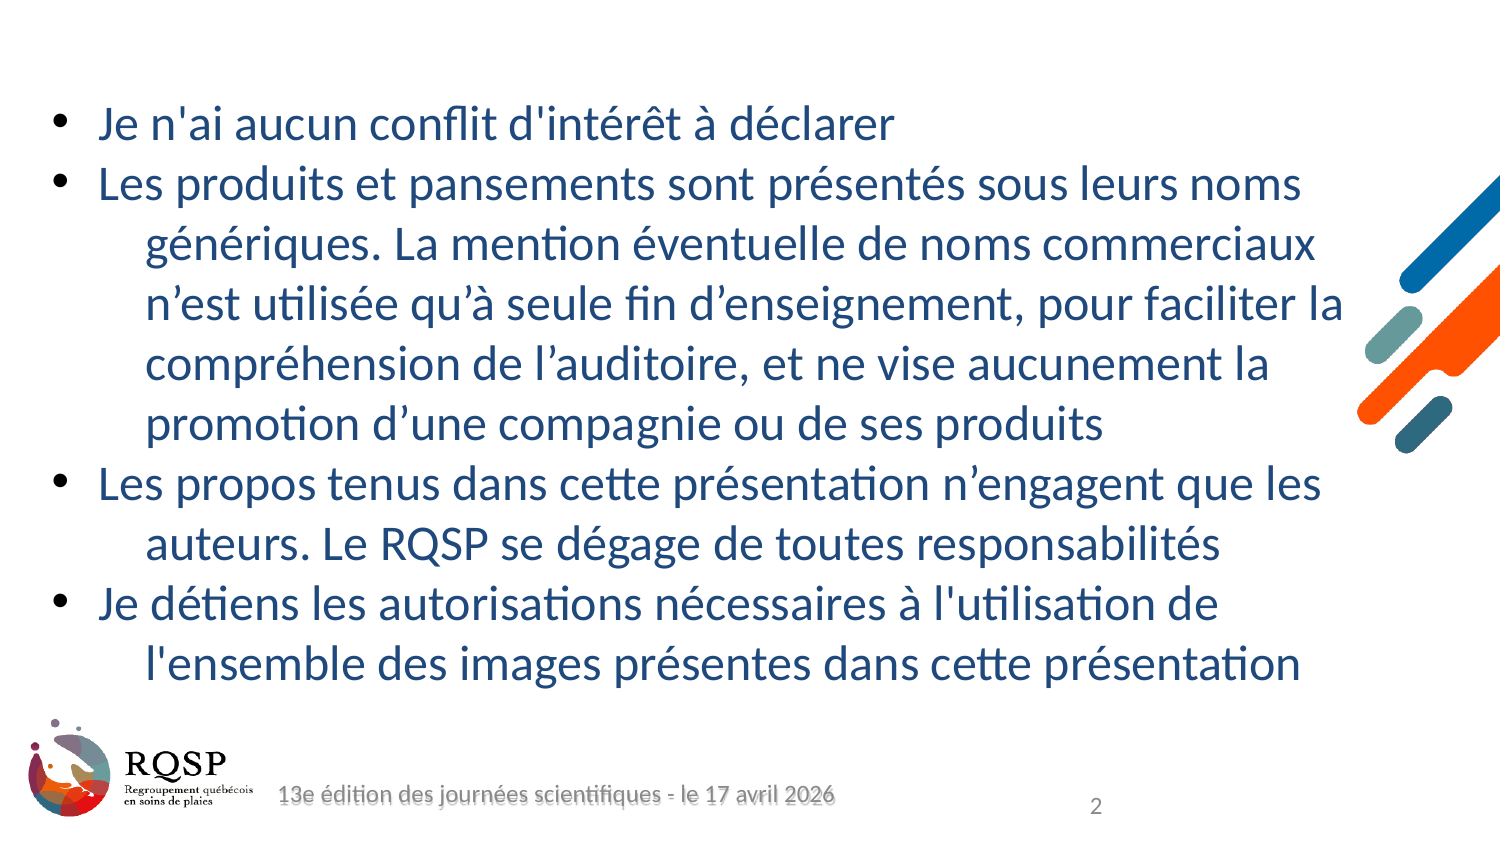

Je n'ai aucun conflit d'intérêt à déclarer
Les produits et pansements sont présentés sous leurs noms génériques. La mention éventuelle de noms commerciaux n’est utilisée qu’à seule fin d’enseignement, pour faciliter la compréhension de l’auditoire, et ne vise aucunement la promotion d’une compagnie ou de ses produits
Les propos tenus dans cette présentation n’engagent que les auteurs. Le RQSP se dégage de toutes responsabilités
Je détiens les autorisations nécessaires à l'utilisation de l'ensemble des images présentes dans cette présentation